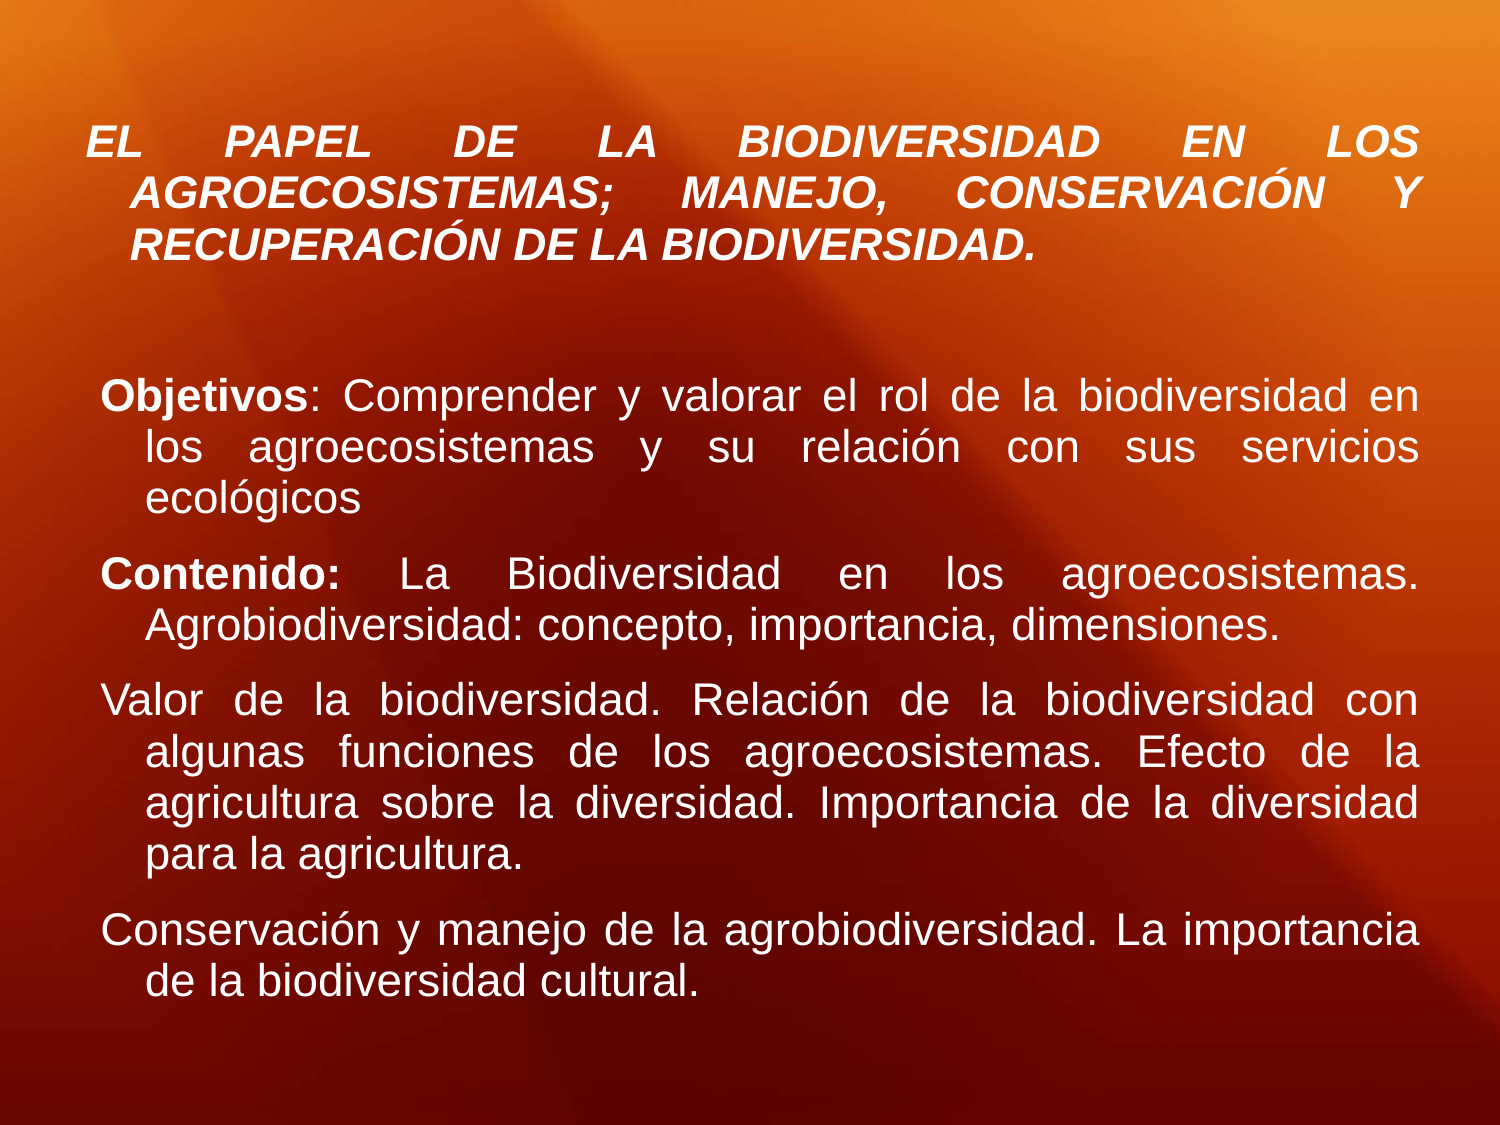

#
EL PAPEL DE LA BIODIVERSIDAD EN LOS AGROECOSISTEMAS; MANEJO, CONSERVACIÓN Y RECUPERACIÓN DE LA BIODIVERSIDAD.
Objetivos: Comprender y valorar el rol de la biodiversidad en los agroecosistemas y su relación con sus servicios ecológicos
Contenido: La Biodiversidad en los agroecosistemas. Agrobiodiversidad: concepto, importancia, dimensiones.
Valor de la biodiversidad. Relación de la biodiversidad con algunas funciones de los agroecosistemas. Efecto de la agricultura sobre la diversidad. Importancia de la diversidad para la agricultura.
Conservación y manejo de la agrobiodiversidad. La importancia de la biodiversidad cultural.